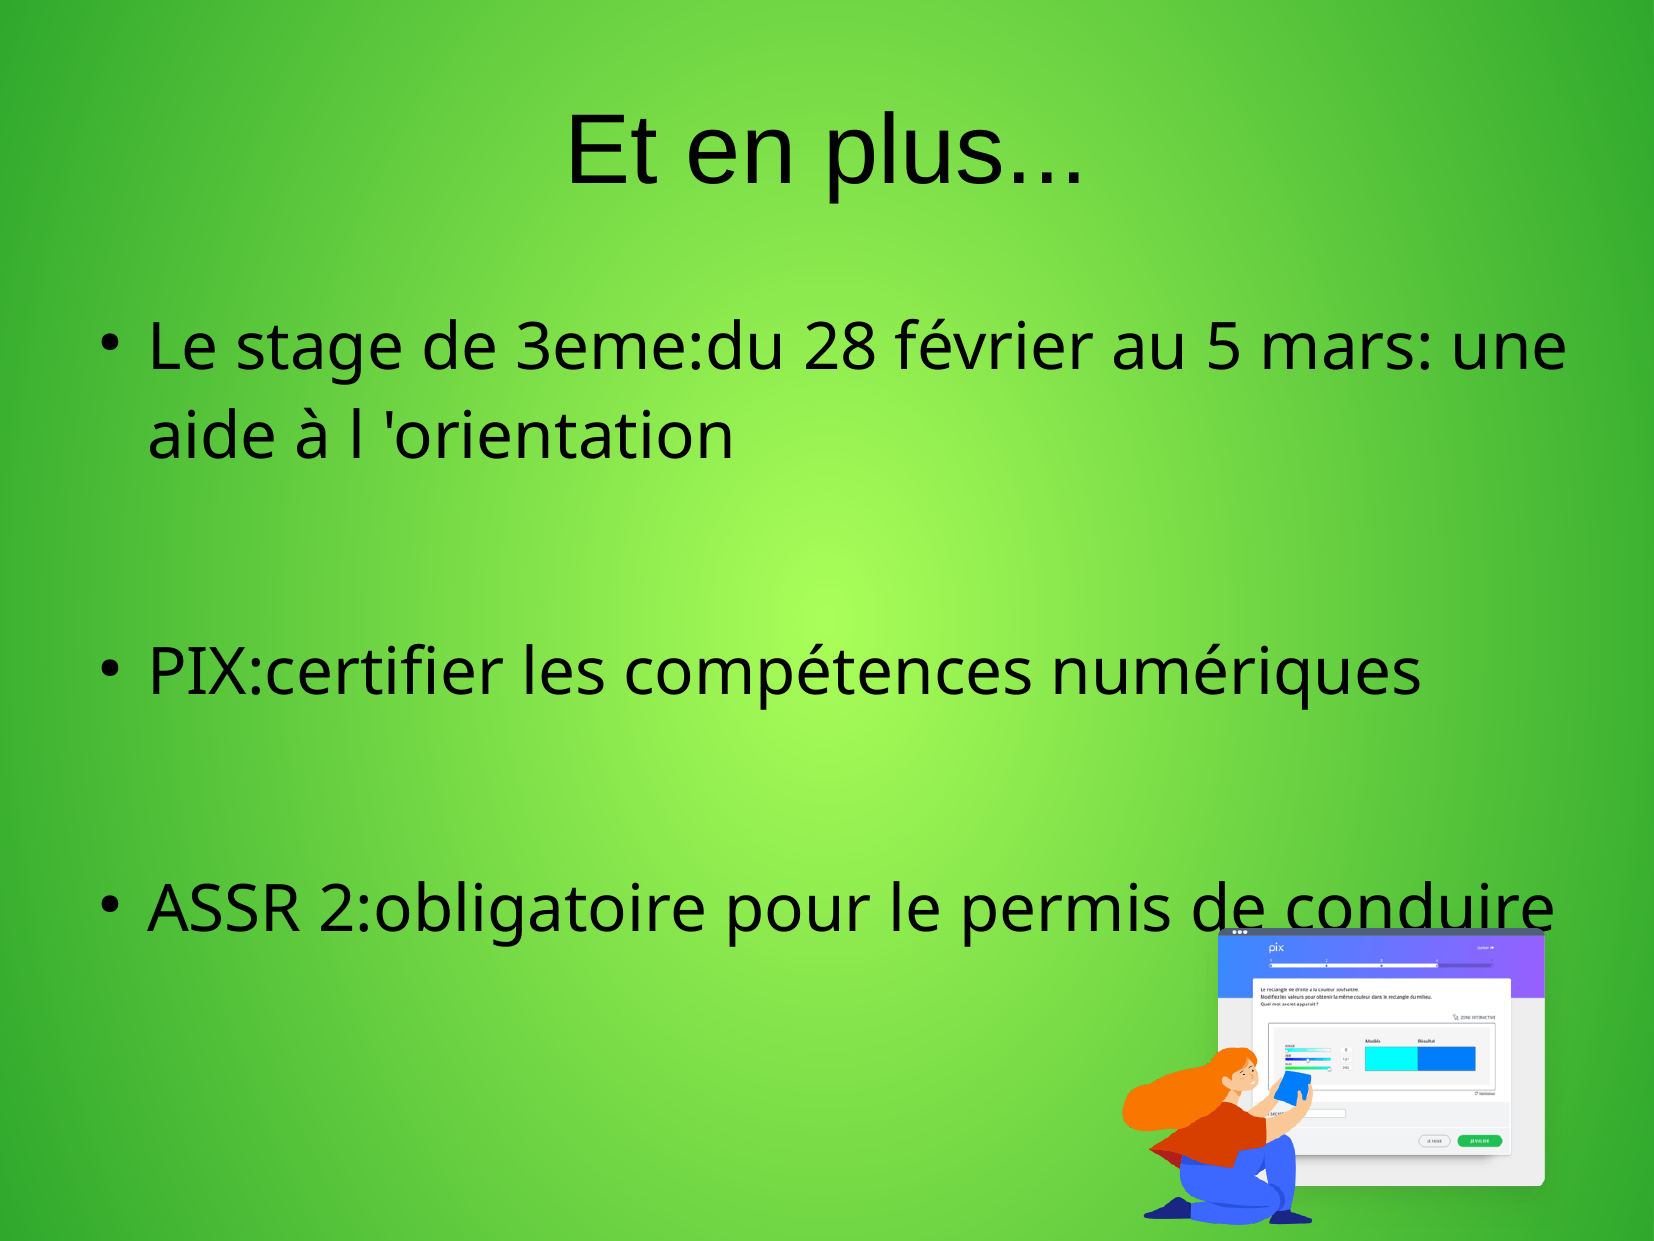

# Et en plus...
Le stage de 3eme:du 28 février au 5 mars: une aide à l 'orientation
PIX:certifier les compétences numériques
ASSR 2:obligatoire pour le permis de conduire